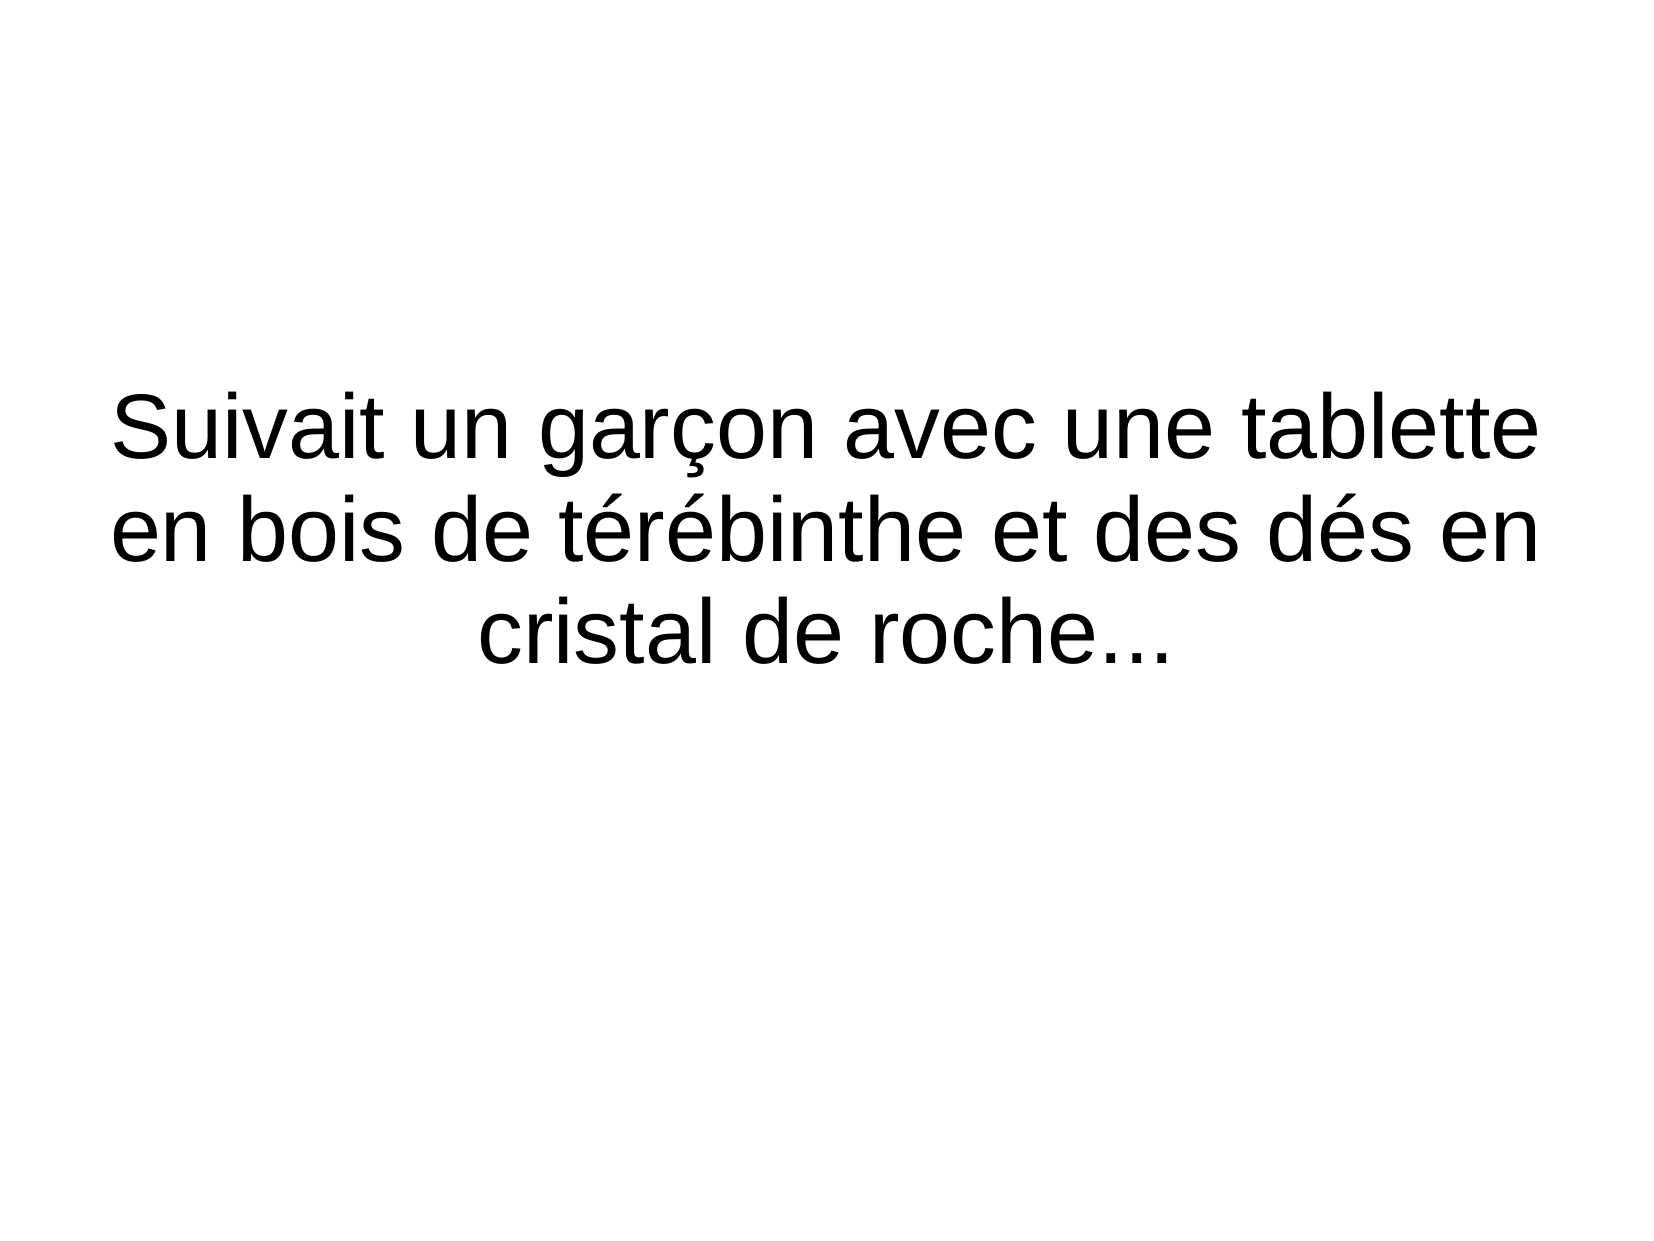

# Suivait un garçon avec une tablette en bois de térébinthe et des dés en cristal de roche...